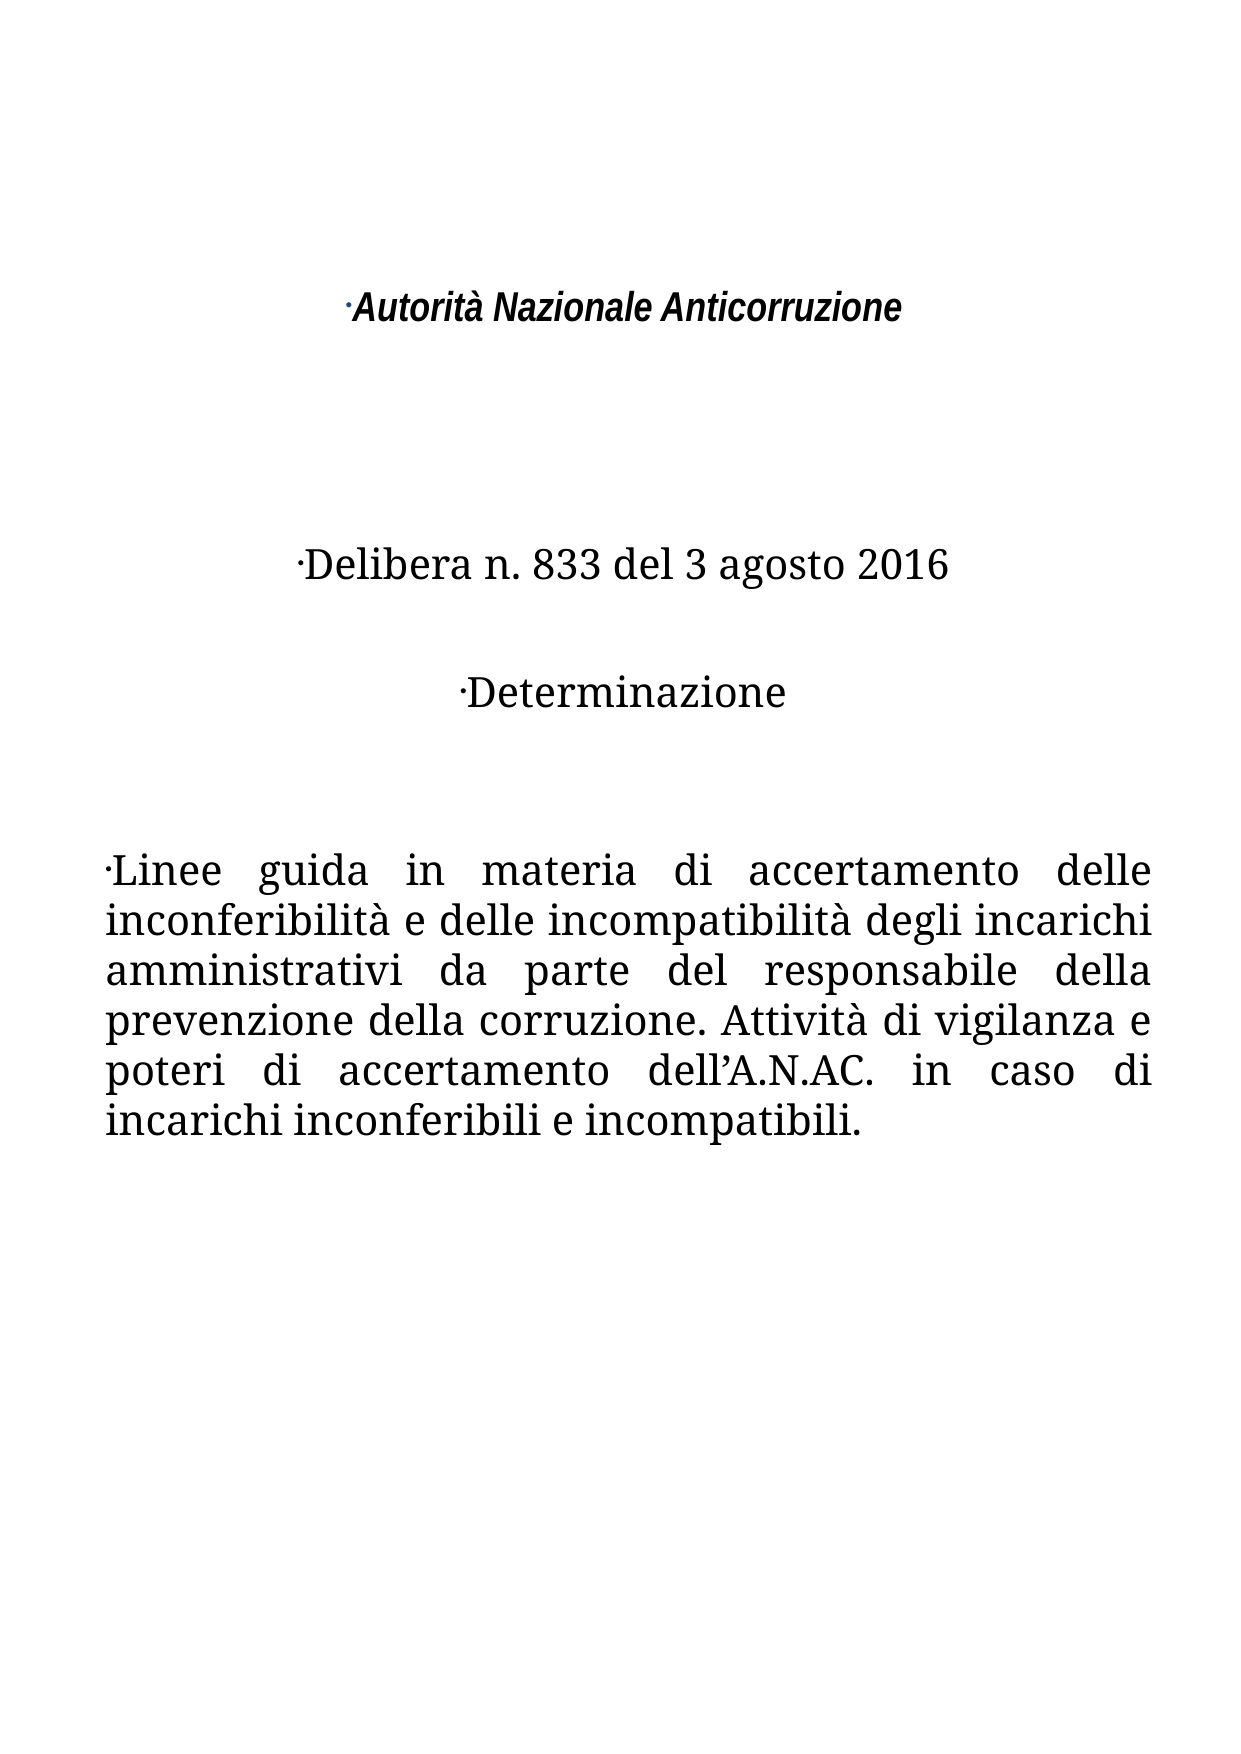

# Autorità Nazionale Anticorruzione
Delibera n. 833 del 3 agosto 2016
Determinazione
Linee guida in materia di accertamento delle inconferibilità e delle incompatibilità degli incarichi amministrativi da parte del responsabile della prevenzione della corruzione. Attività di vigilanza e poteri di accertamento dell’A.N.AC. in caso di incarichi inconferibili e incompatibili.